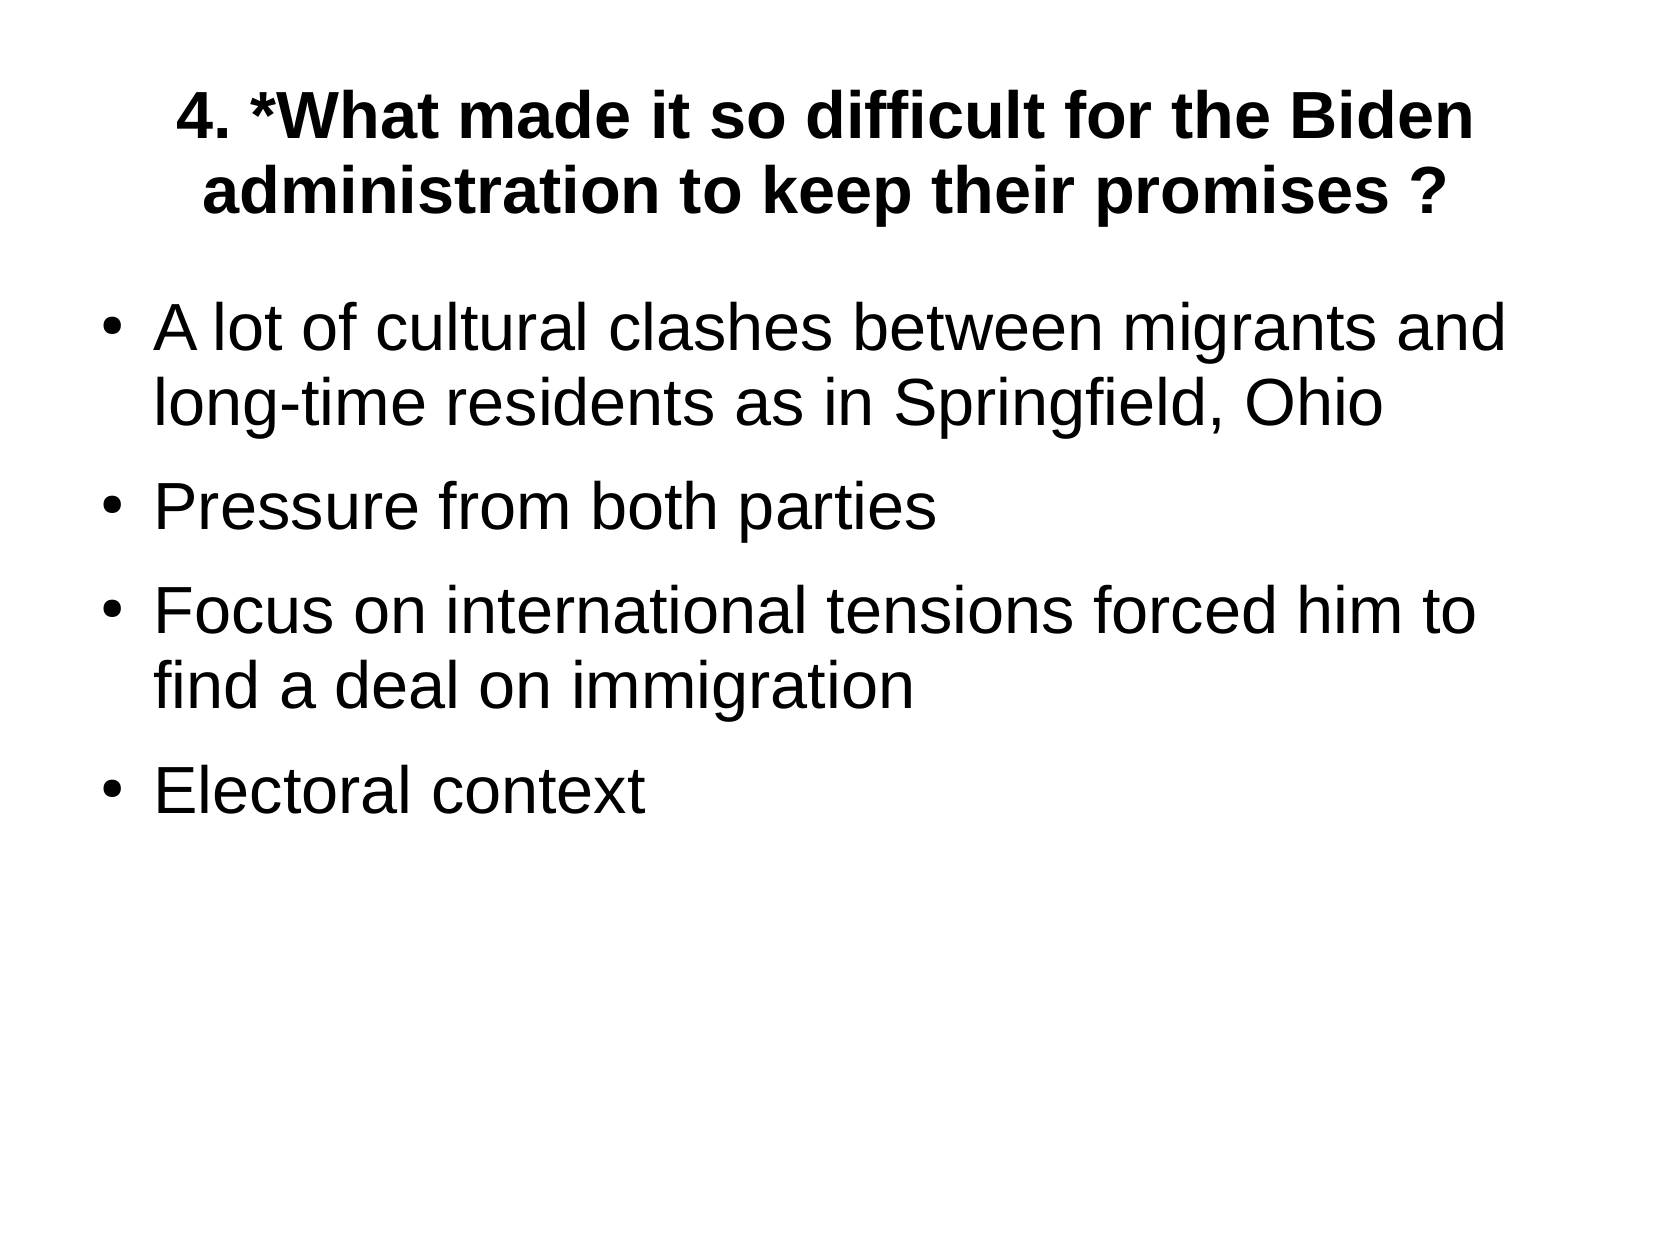

# 4. *What made it so difficult for the Biden administration to keep their promises ?
A lot of cultural clashes between migrants and long-time residents as in Springfield, Ohio
Pressure from both parties
Focus on international tensions forced him to find a deal on immigration
Electoral context